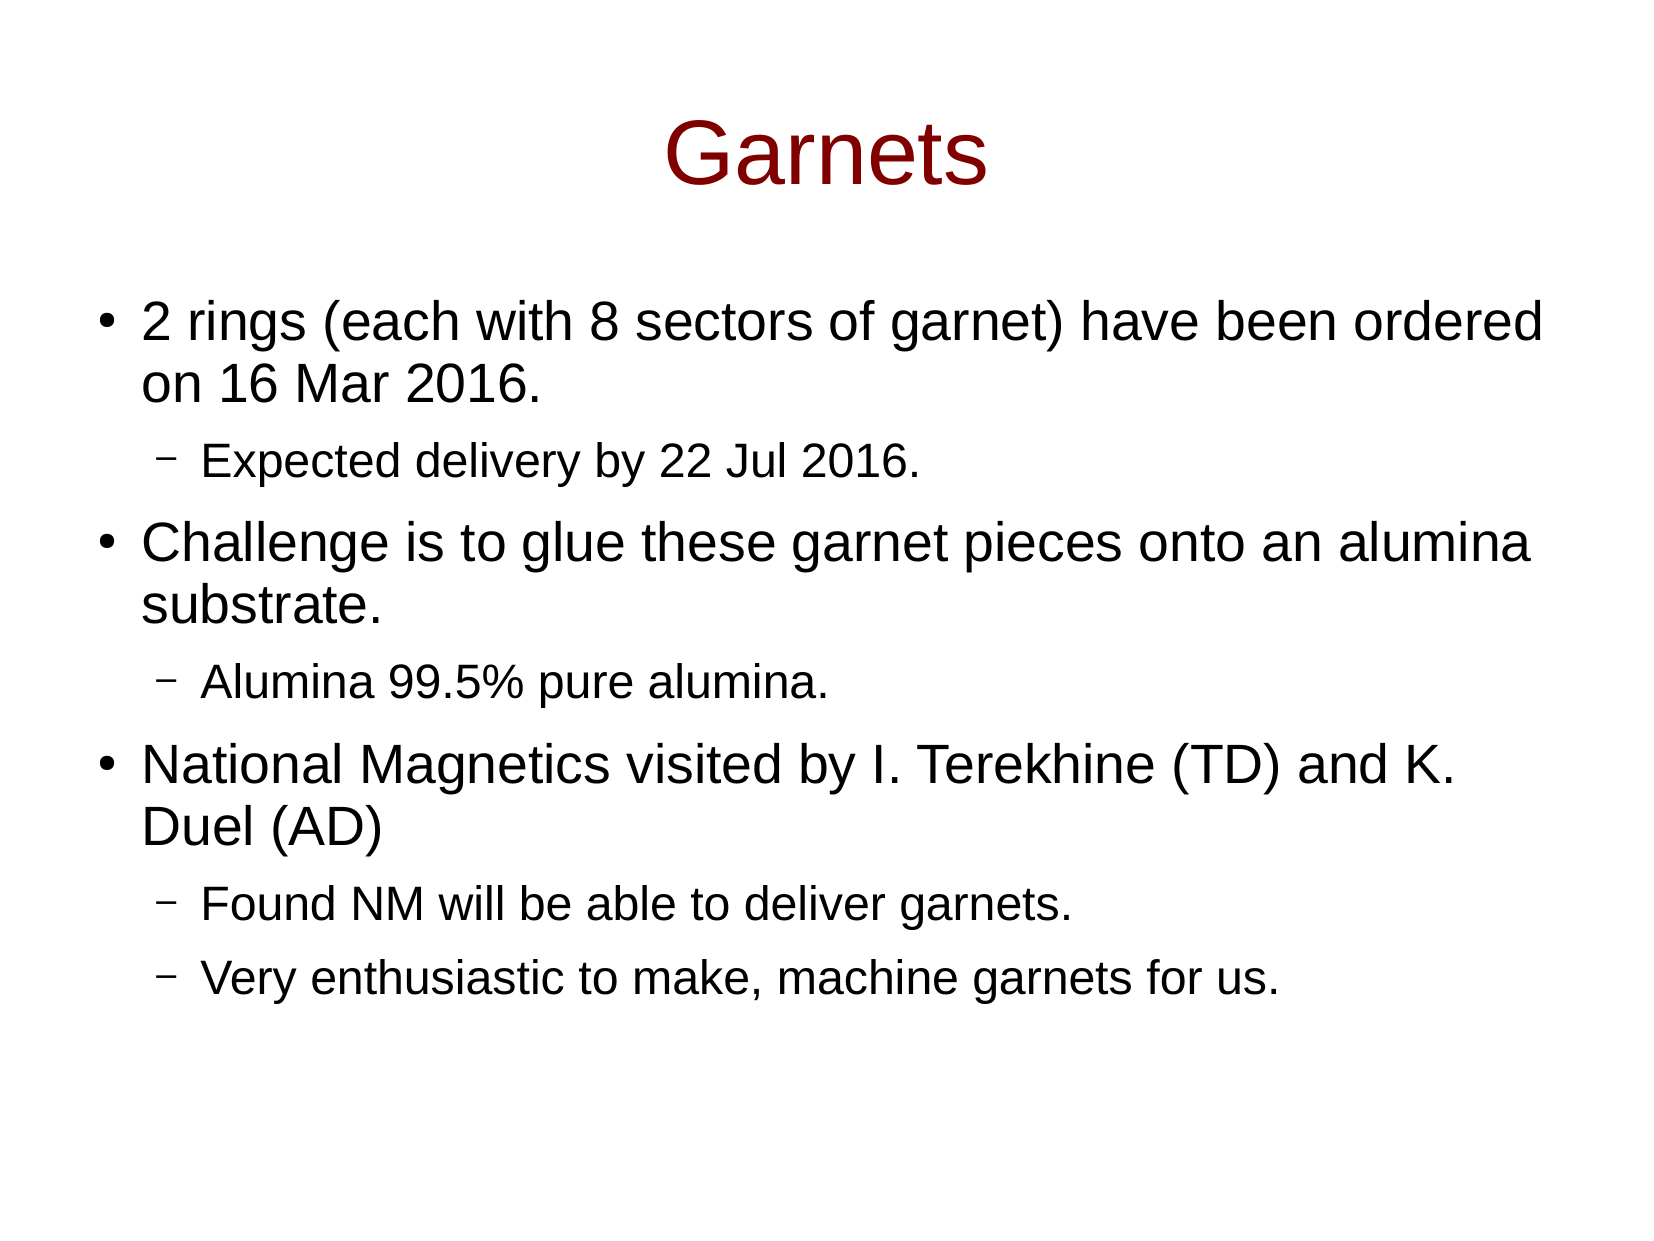

# Garnets
2 rings (each with 8 sectors of garnet) have been ordered on 16 Mar 2016.
Expected delivery by 22 Jul 2016.
Challenge is to glue these garnet pieces onto an alumina substrate.
Alumina 99.5% pure alumina.
National Magnetics visited by I. Terekhine (TD) and K. Duel (AD)
Found NM will be able to deliver garnets.
Very enthusiastic to make, machine garnets for us.